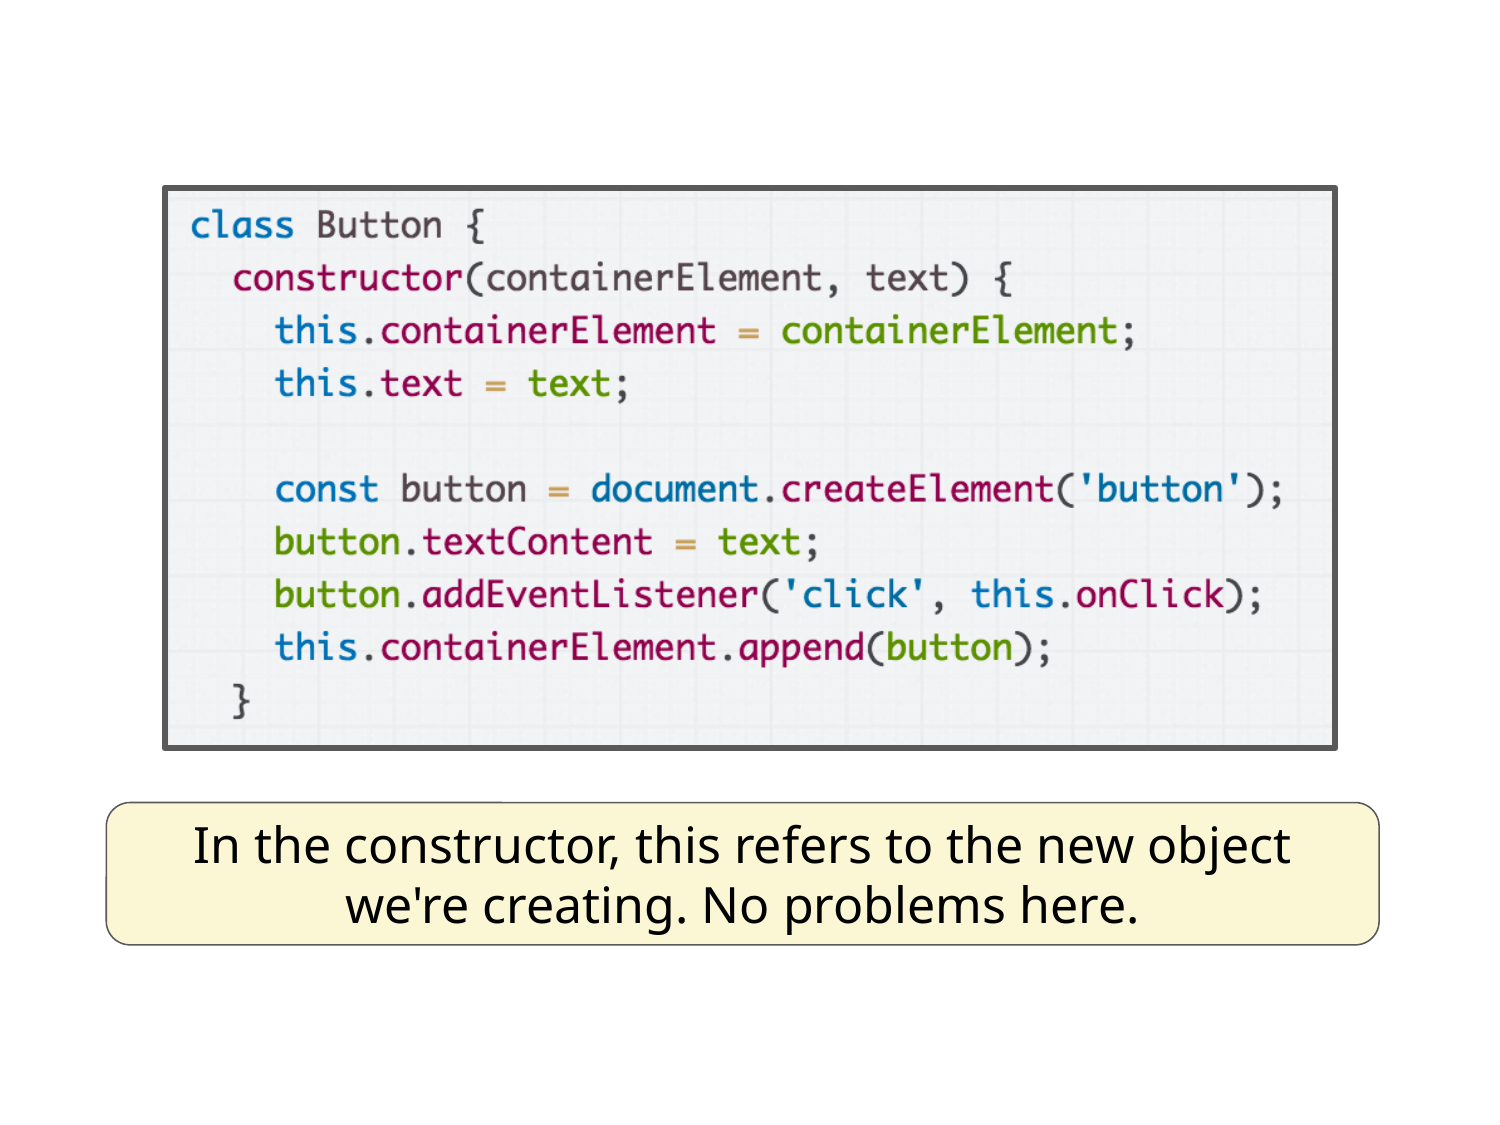

In the constructor, this refers to the new object we're creating. No problems here.